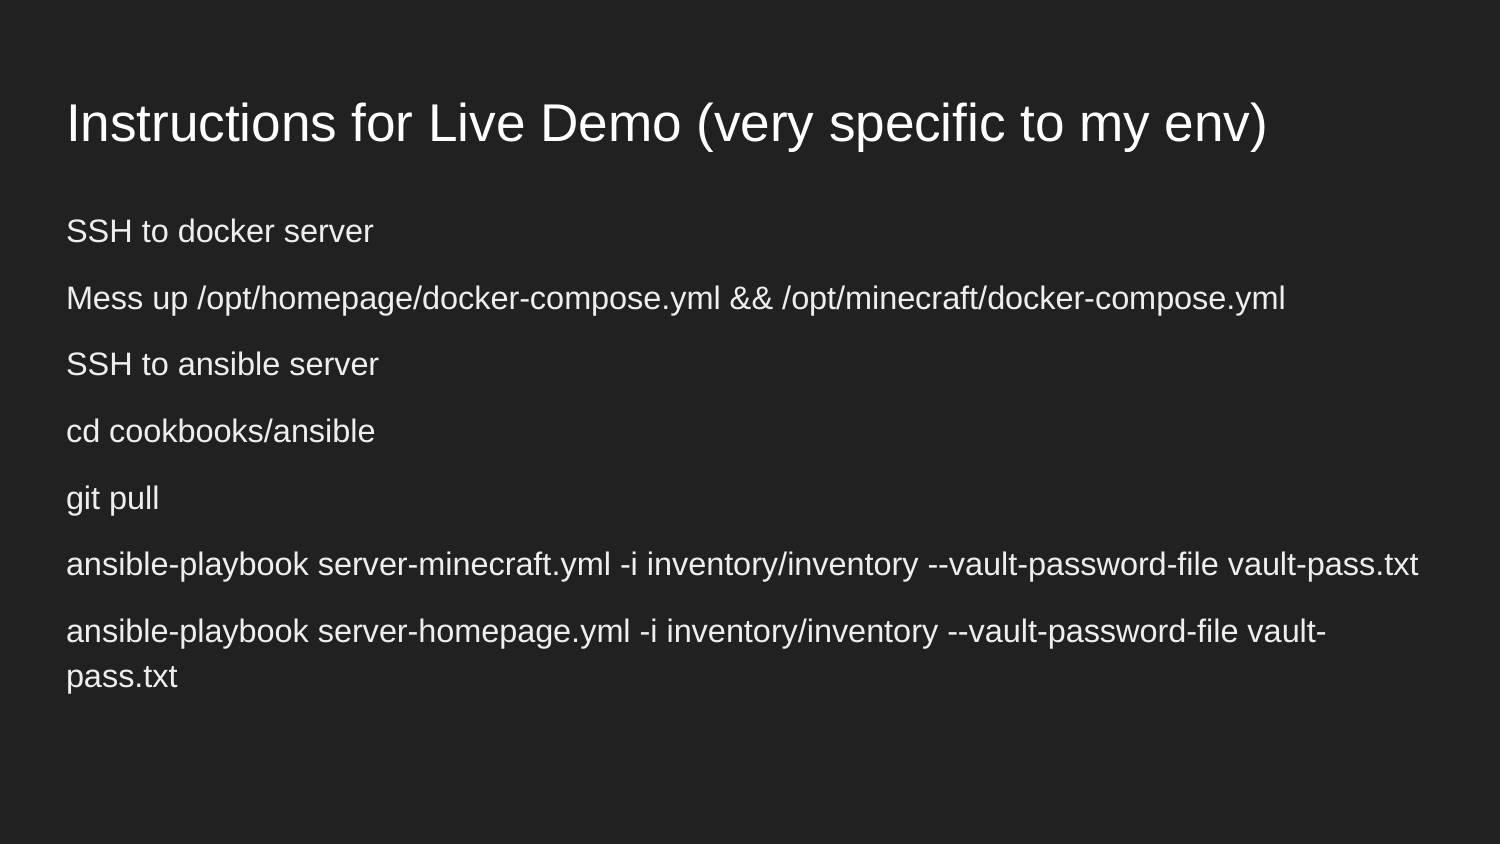

# Instructions for Live Demo (very specific to my env)
SSH to docker server
Mess up /opt/homepage/docker-compose.yml && /opt/minecraft/docker-compose.yml
SSH to ansible server
cd cookbooks/ansible
git pull
ansible-playbook server-minecraft.yml -i inventory/inventory --vault-password-file vault-pass.txt
ansible-playbook server-homepage.yml -i inventory/inventory --vault-password-file vault-pass.txt